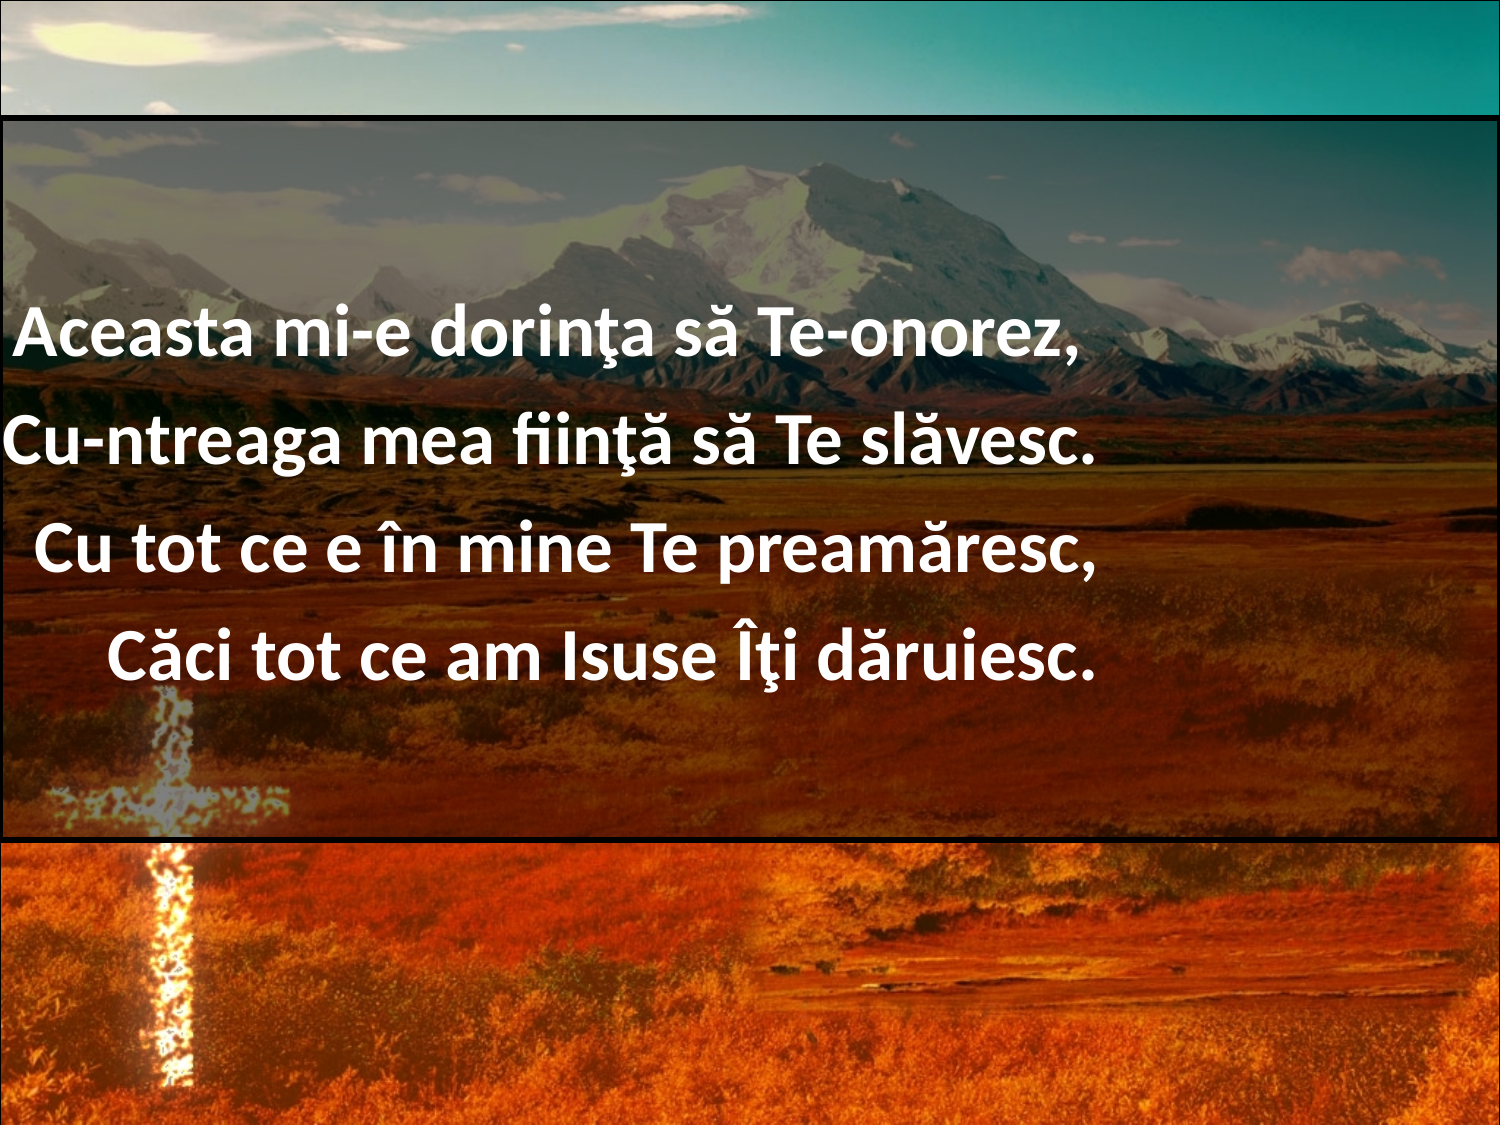

Aceasta mi-e dorinţa să Te-onorez,
Cu-ntreaga mea fiinţă să Te slăvesc.
Cu tot ce e în mine Te preamăresc,
Căci tot ce am Isuse Îţi dăruiesc.